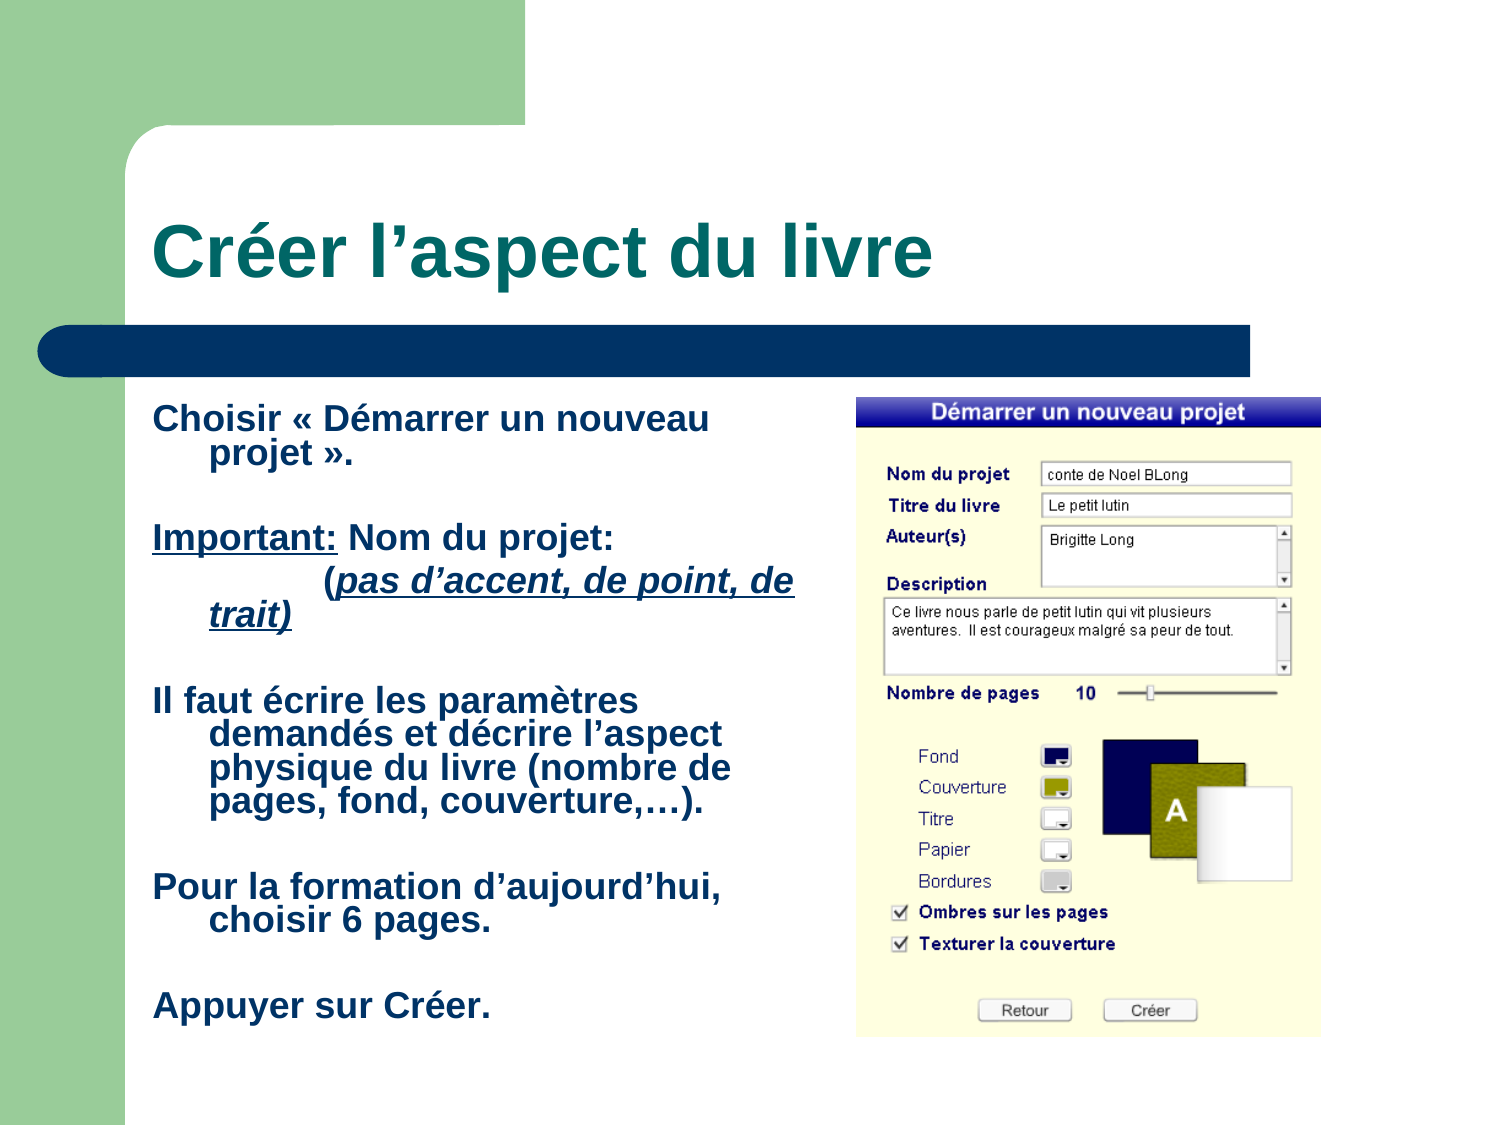

# Créer l’aspect du livre
Choisir « Démarrer un nouveau projet ».
Important: Nom du projet:
		 (pas d’accent, de point, de trait)
Il faut écrire les paramètres demandés et décrire l’aspect physique du livre (nombre de pages, fond, couverture,…).
Pour la formation d’aujourd’hui, choisir 6 pages.
Appuyer sur Créer.